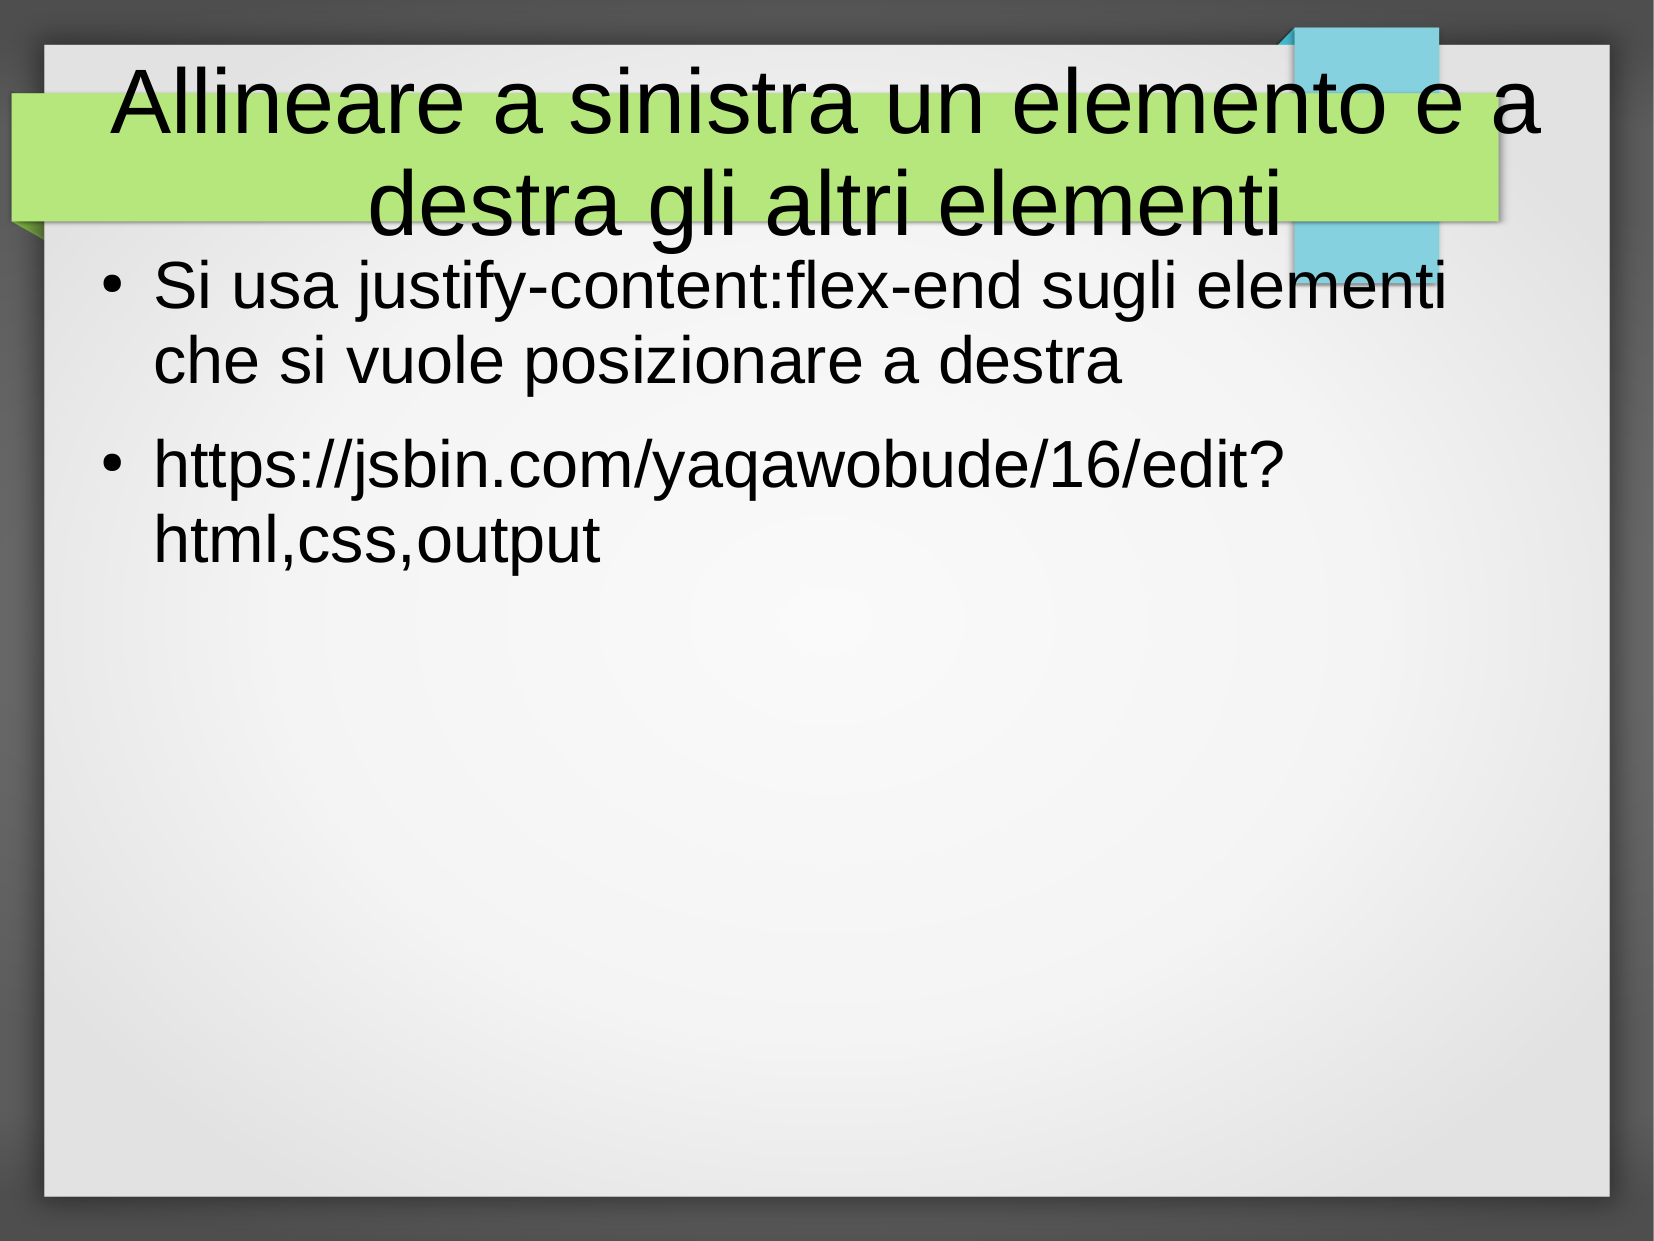

# Allineare a sinistra un elemento e a destra gli altri elementi
Si usa justify-content:flex-end sugli elementi che si vuole posizionare a destra
https://jsbin.com/yaqawobude/16/edit?html,css,output